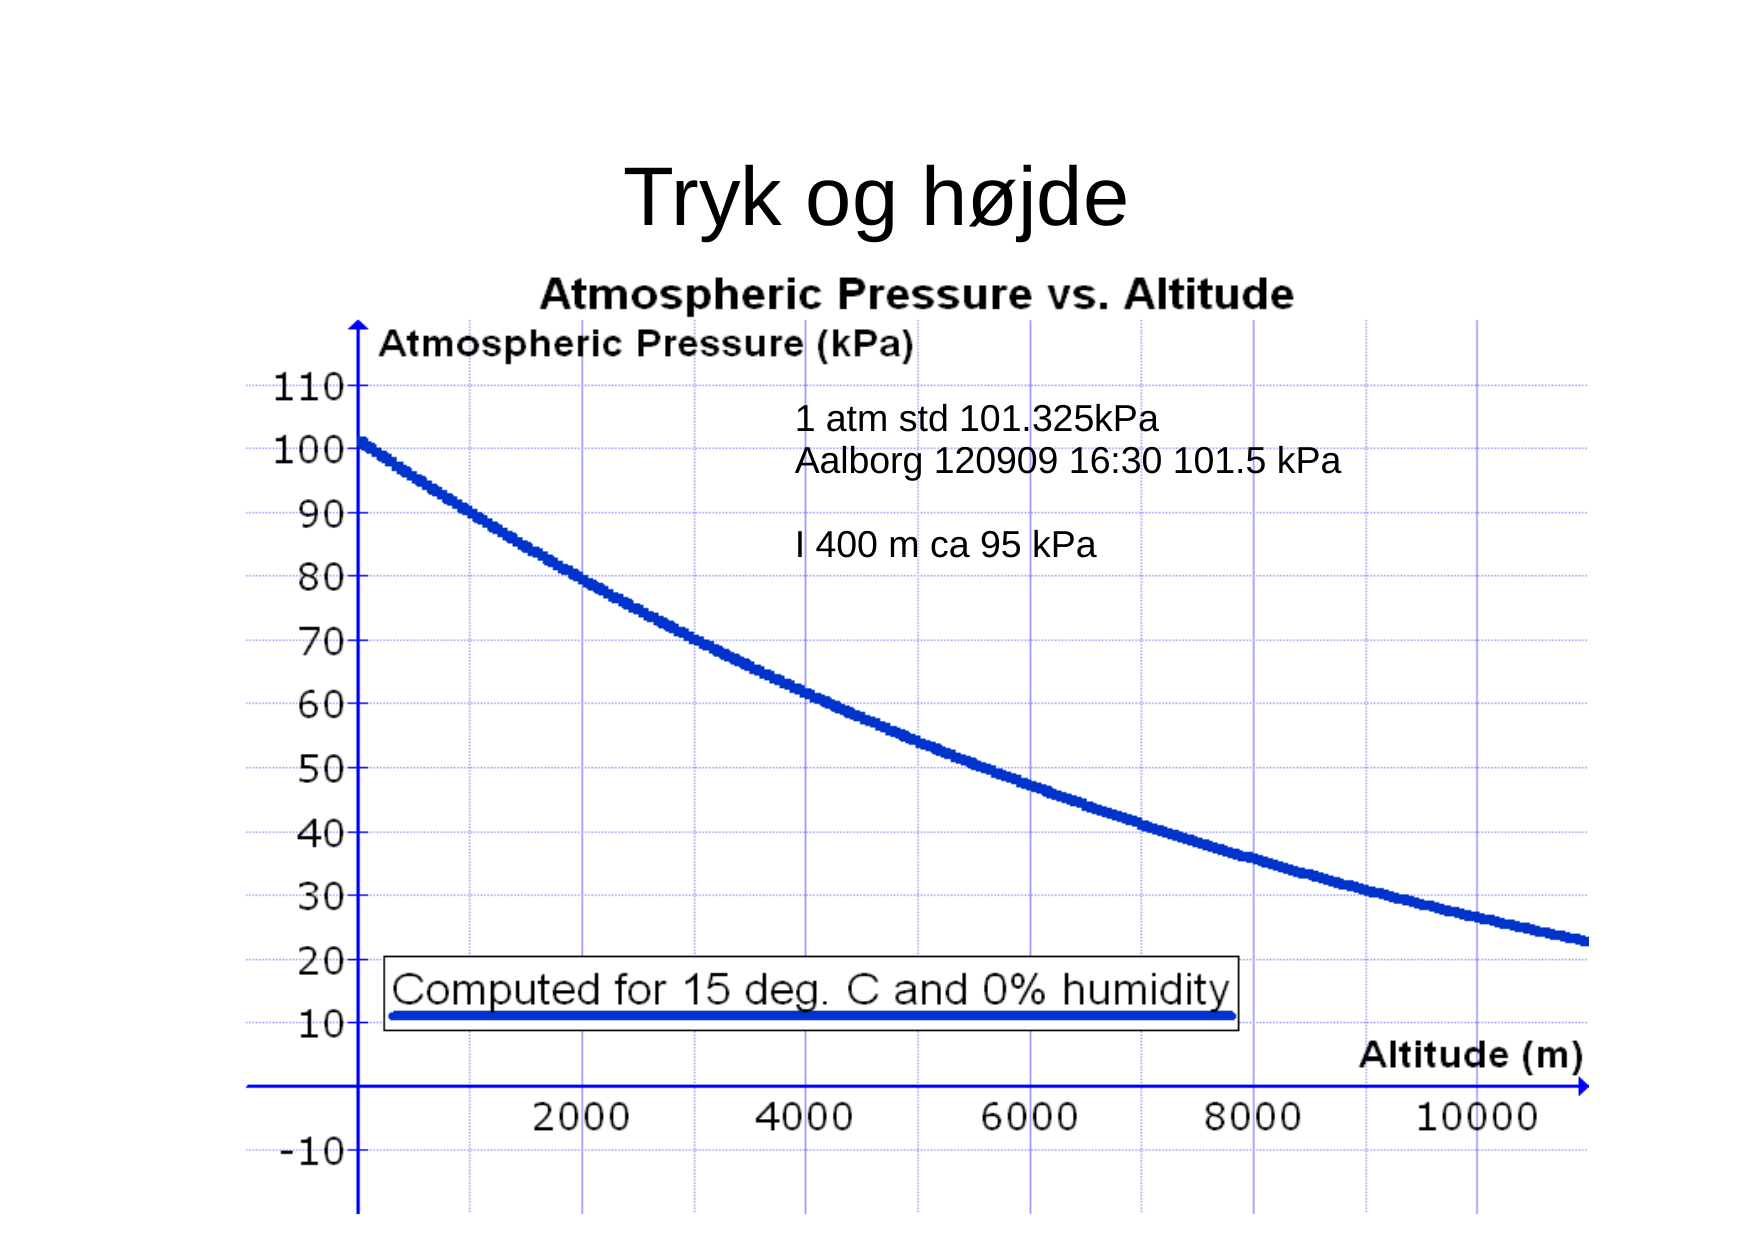

# Tryk og højde
1 atm std 101.325kPa
Aalborg 120909 16:30 101.5 kPa
I 400 m ca 95 kPa
25